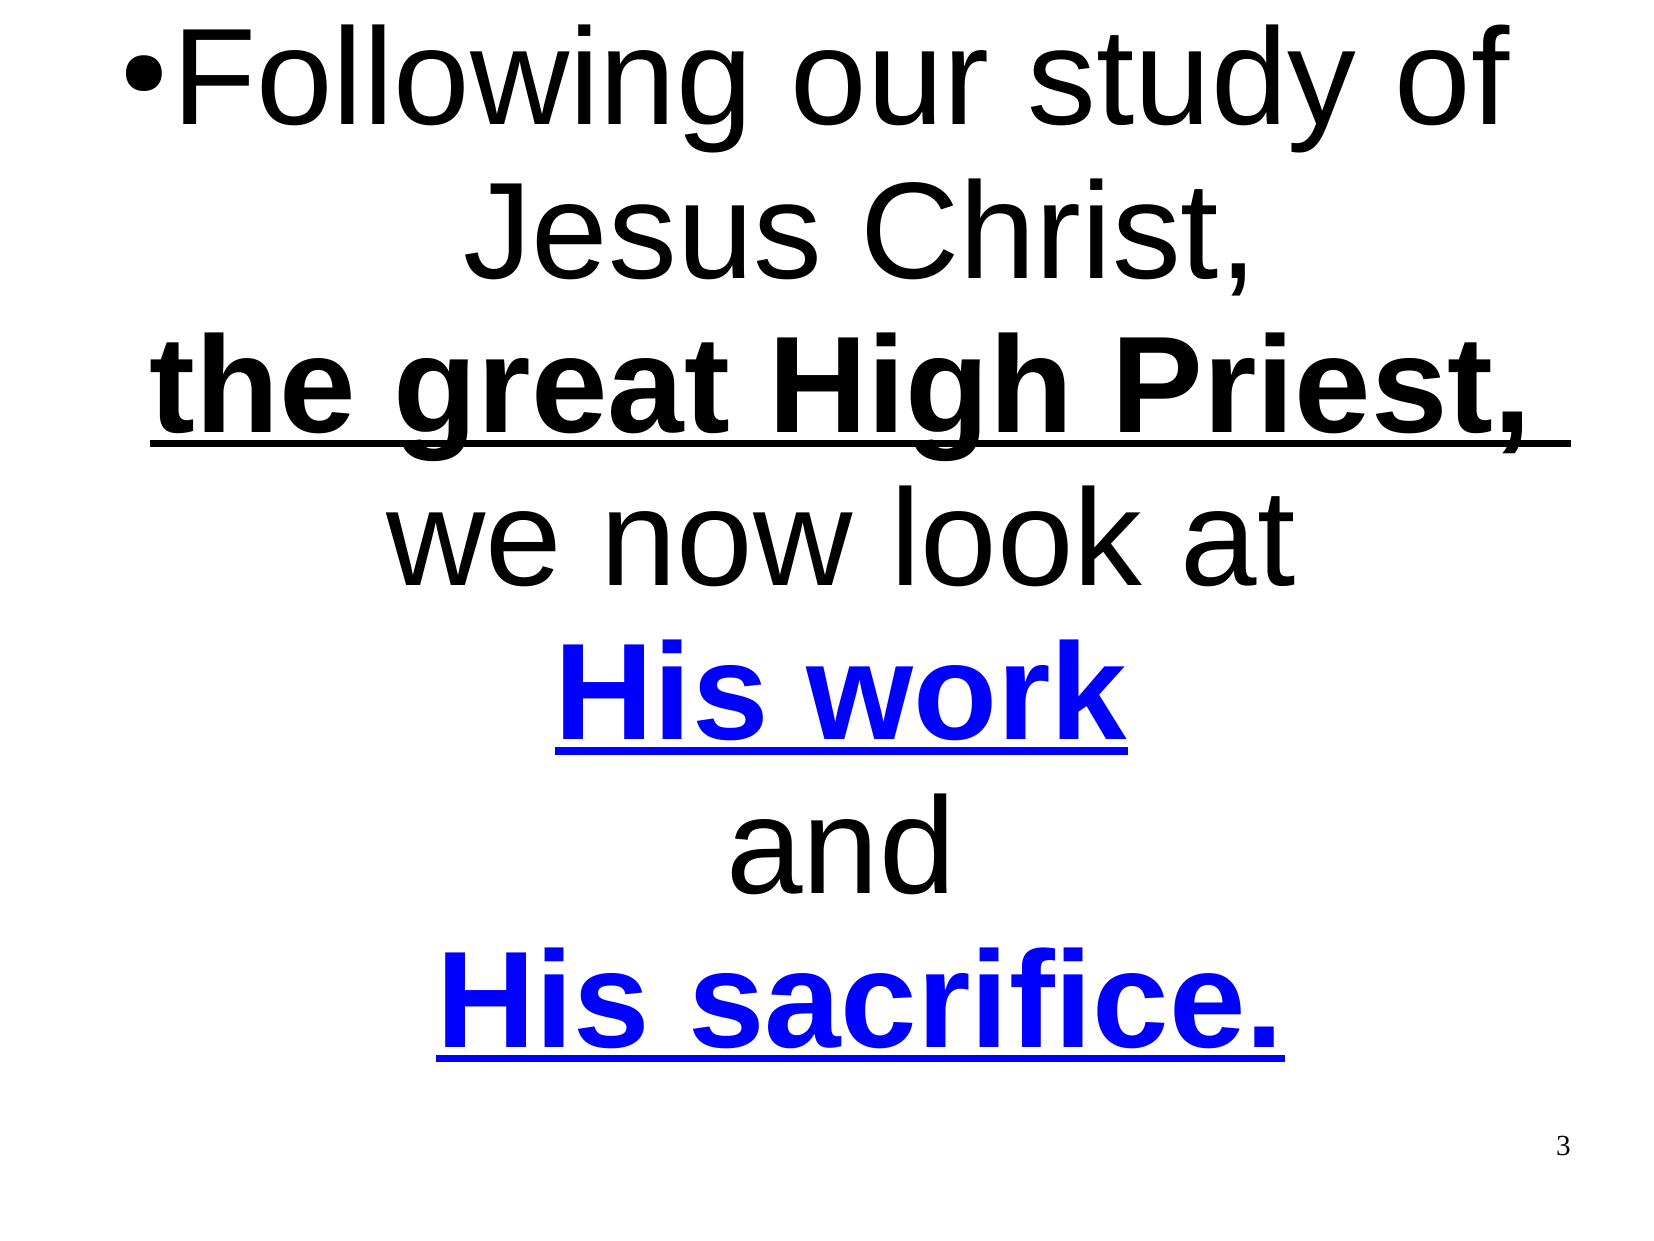

# Following our study of Jesus Christ, the great High Priest, we now look at His work and His sacrifice.
3